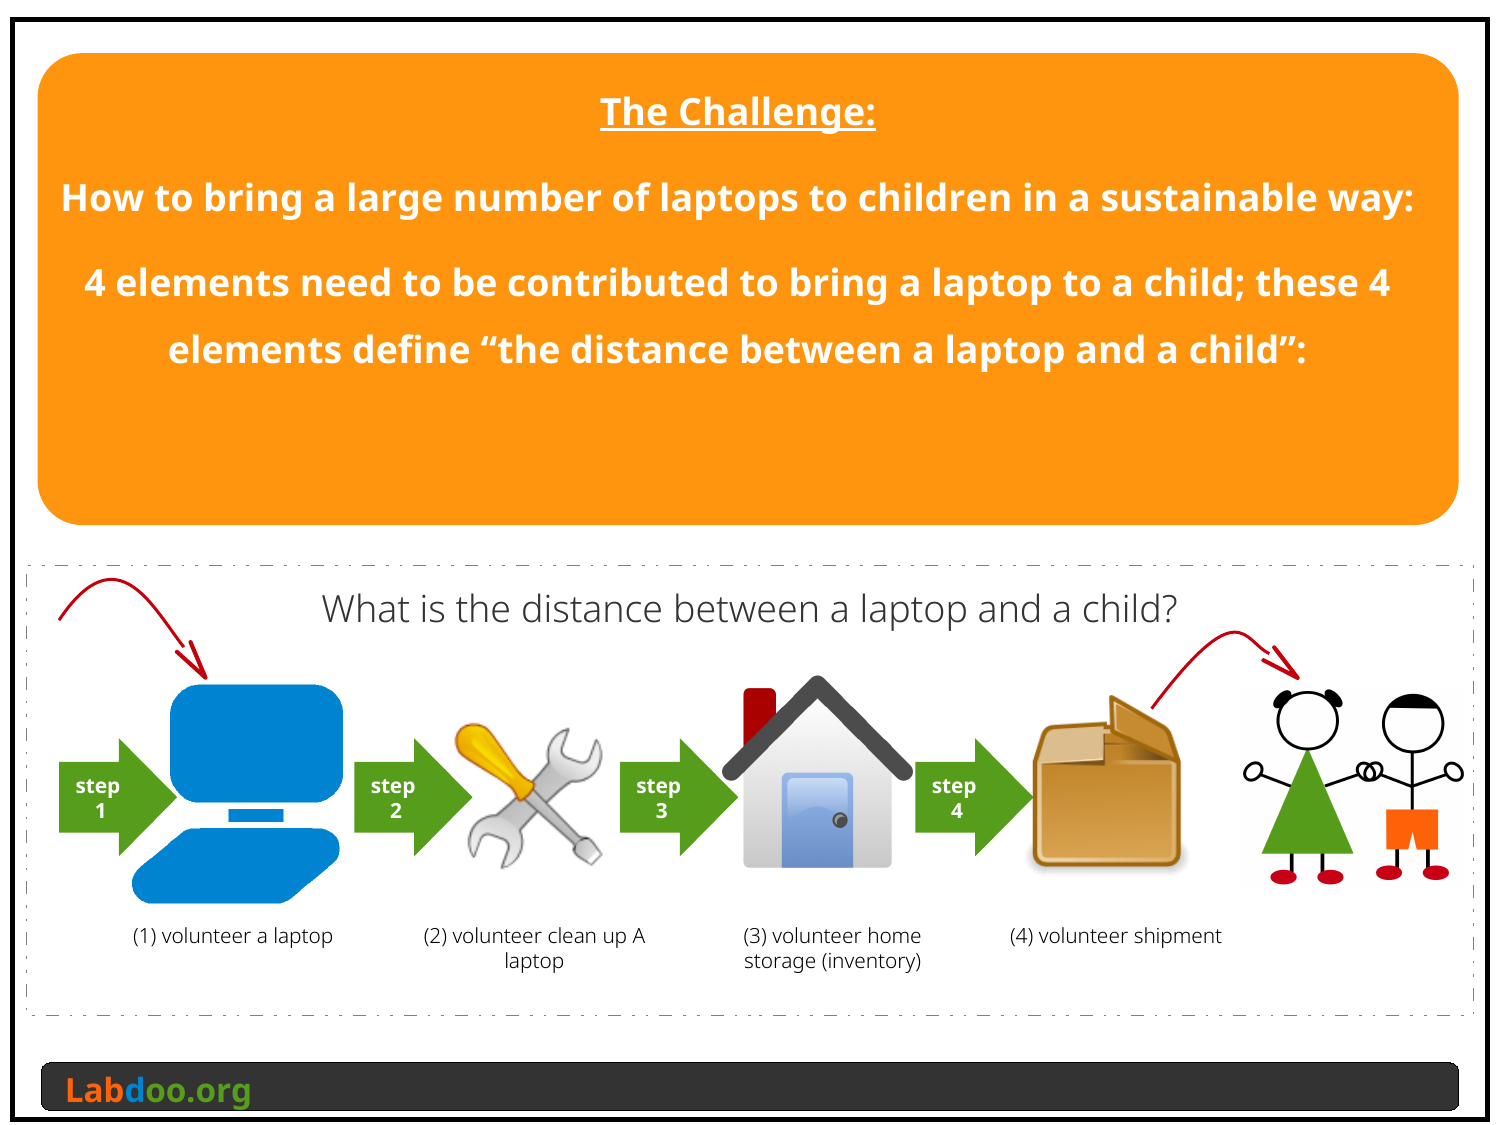

The Challenge:
How to bring a large number of laptops to children in a sustainable way:
4 elements need to be contributed to bring a laptop to a child; these 4 elements define “the distance between a laptop and a child”:
What is the distance between a laptop and a child?
step
1
step
2
step
3
step
4
(1) volunteer a laptop
(2) volunteer clean up A laptop
(3) volunteer home storage (inventory)
(4) volunteer shipment